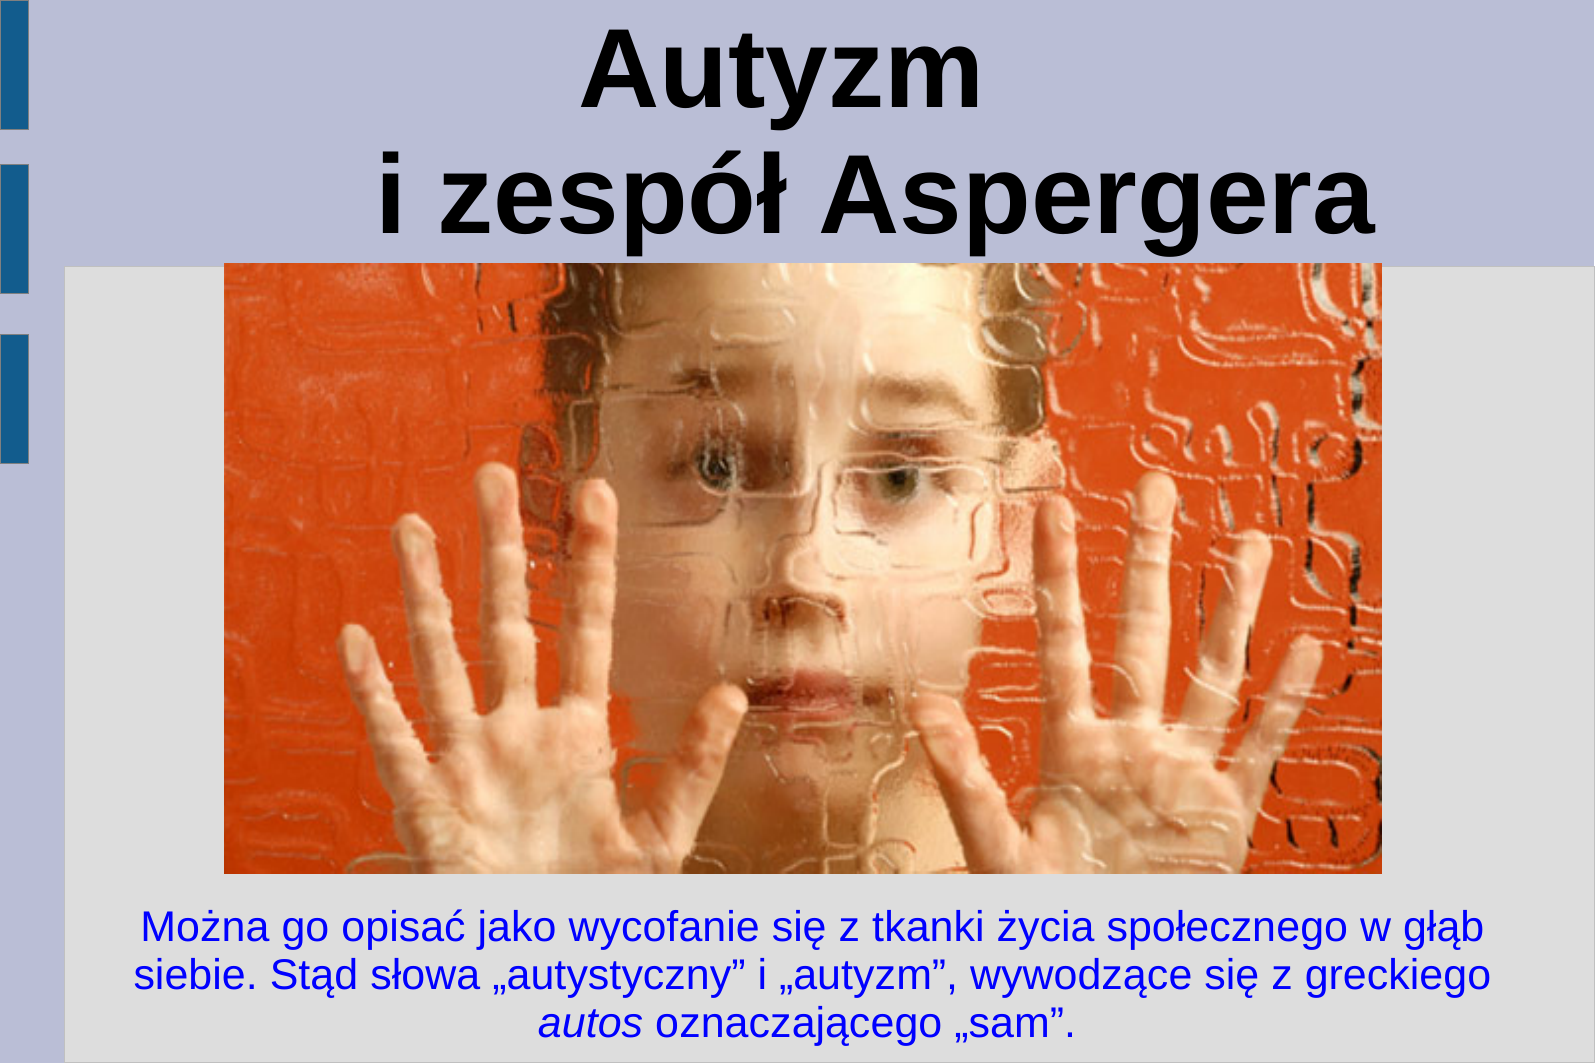

Autyzm
 i zespół Aspergera
# Można go opisać jako wycofanie się z tkanki życia społecznego w głąb siebie. Stąd słowa „autystyczny” i „autyzm”, wywodzące się z greckiego autos oznaczającego „sam”.